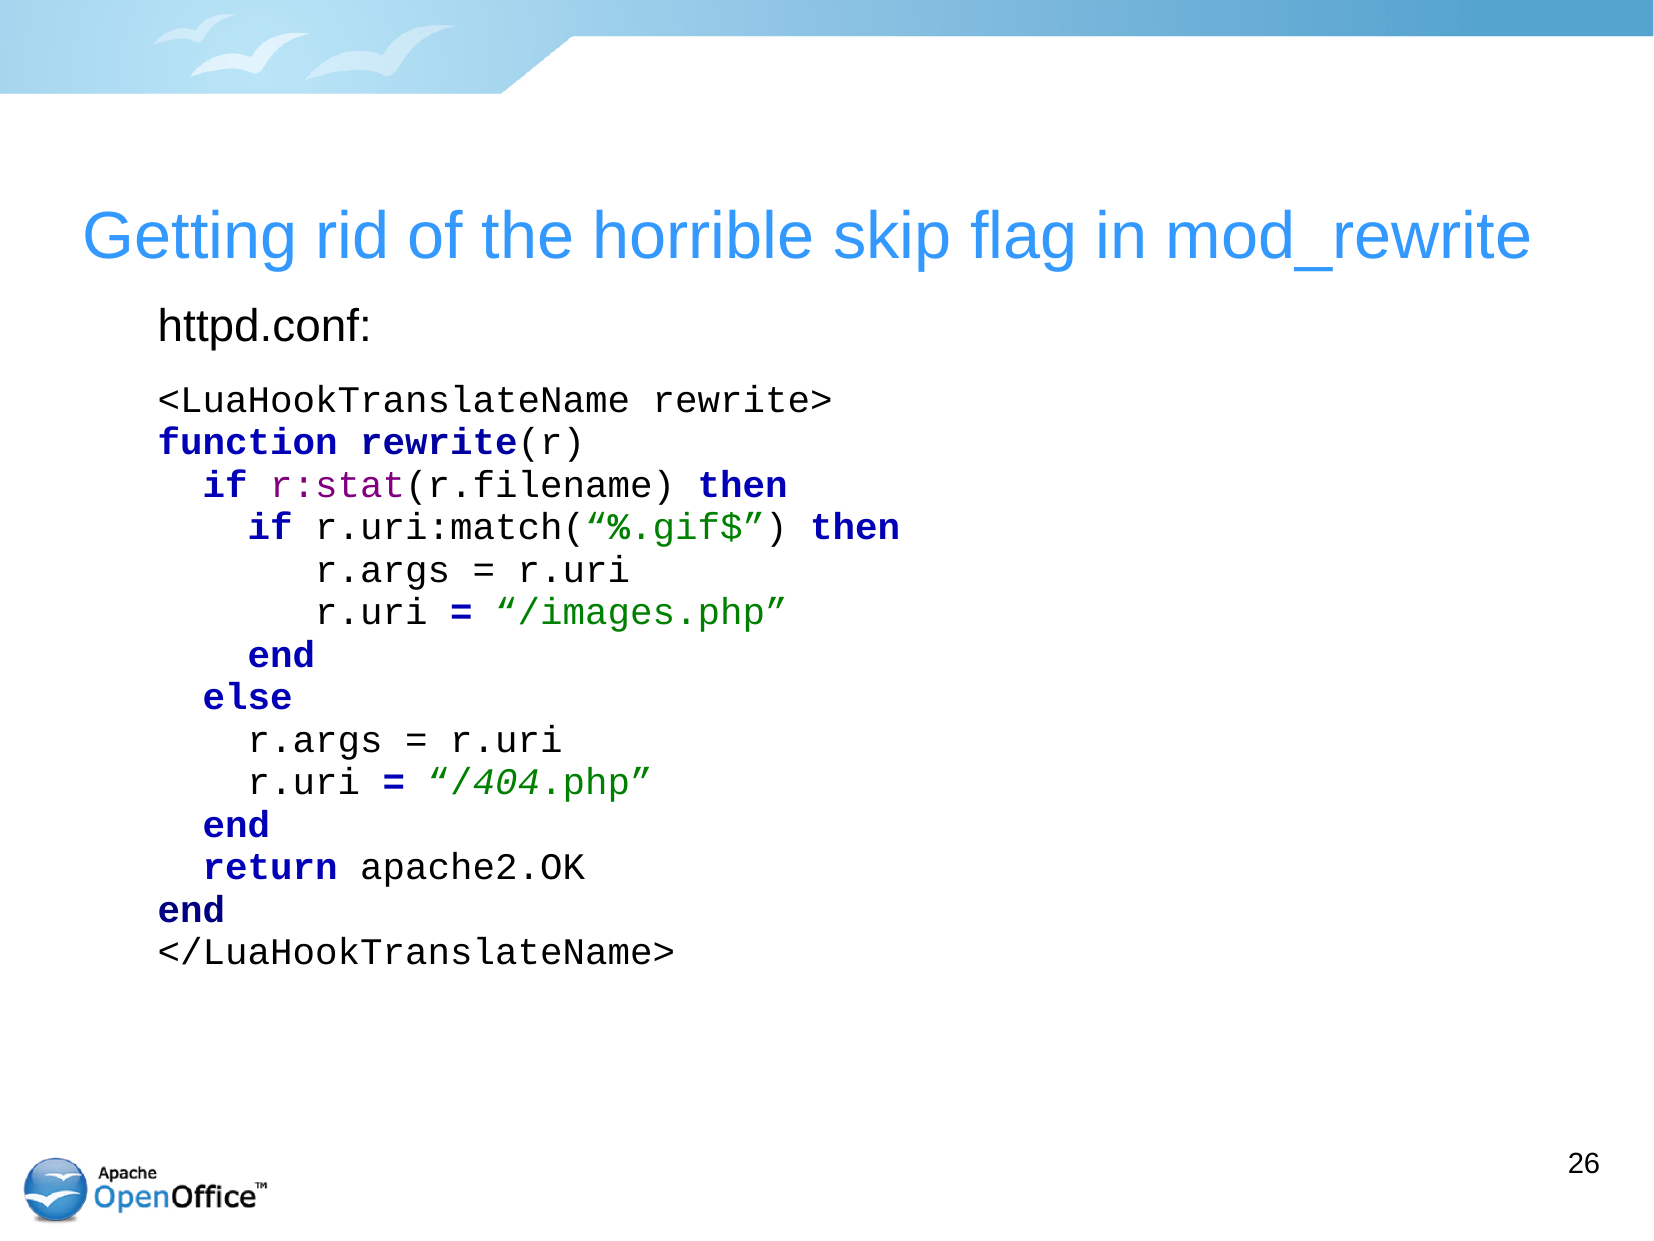

# Getting rid of the horrible skip flag in mod_rewrite
httpd.conf:
<LuaHookTranslateName rewrite>
function rewrite(r)
 if r:stat(r.filename) then
 if r.uri:match(“%.gif$”) then
 r.args = r.uri
 r.uri = “/images.php”
 end
 else
 r.args = r.uri
 r.uri = “/404.php”
 end
 return apache2.OK
end
</LuaHookTranslateName>
26